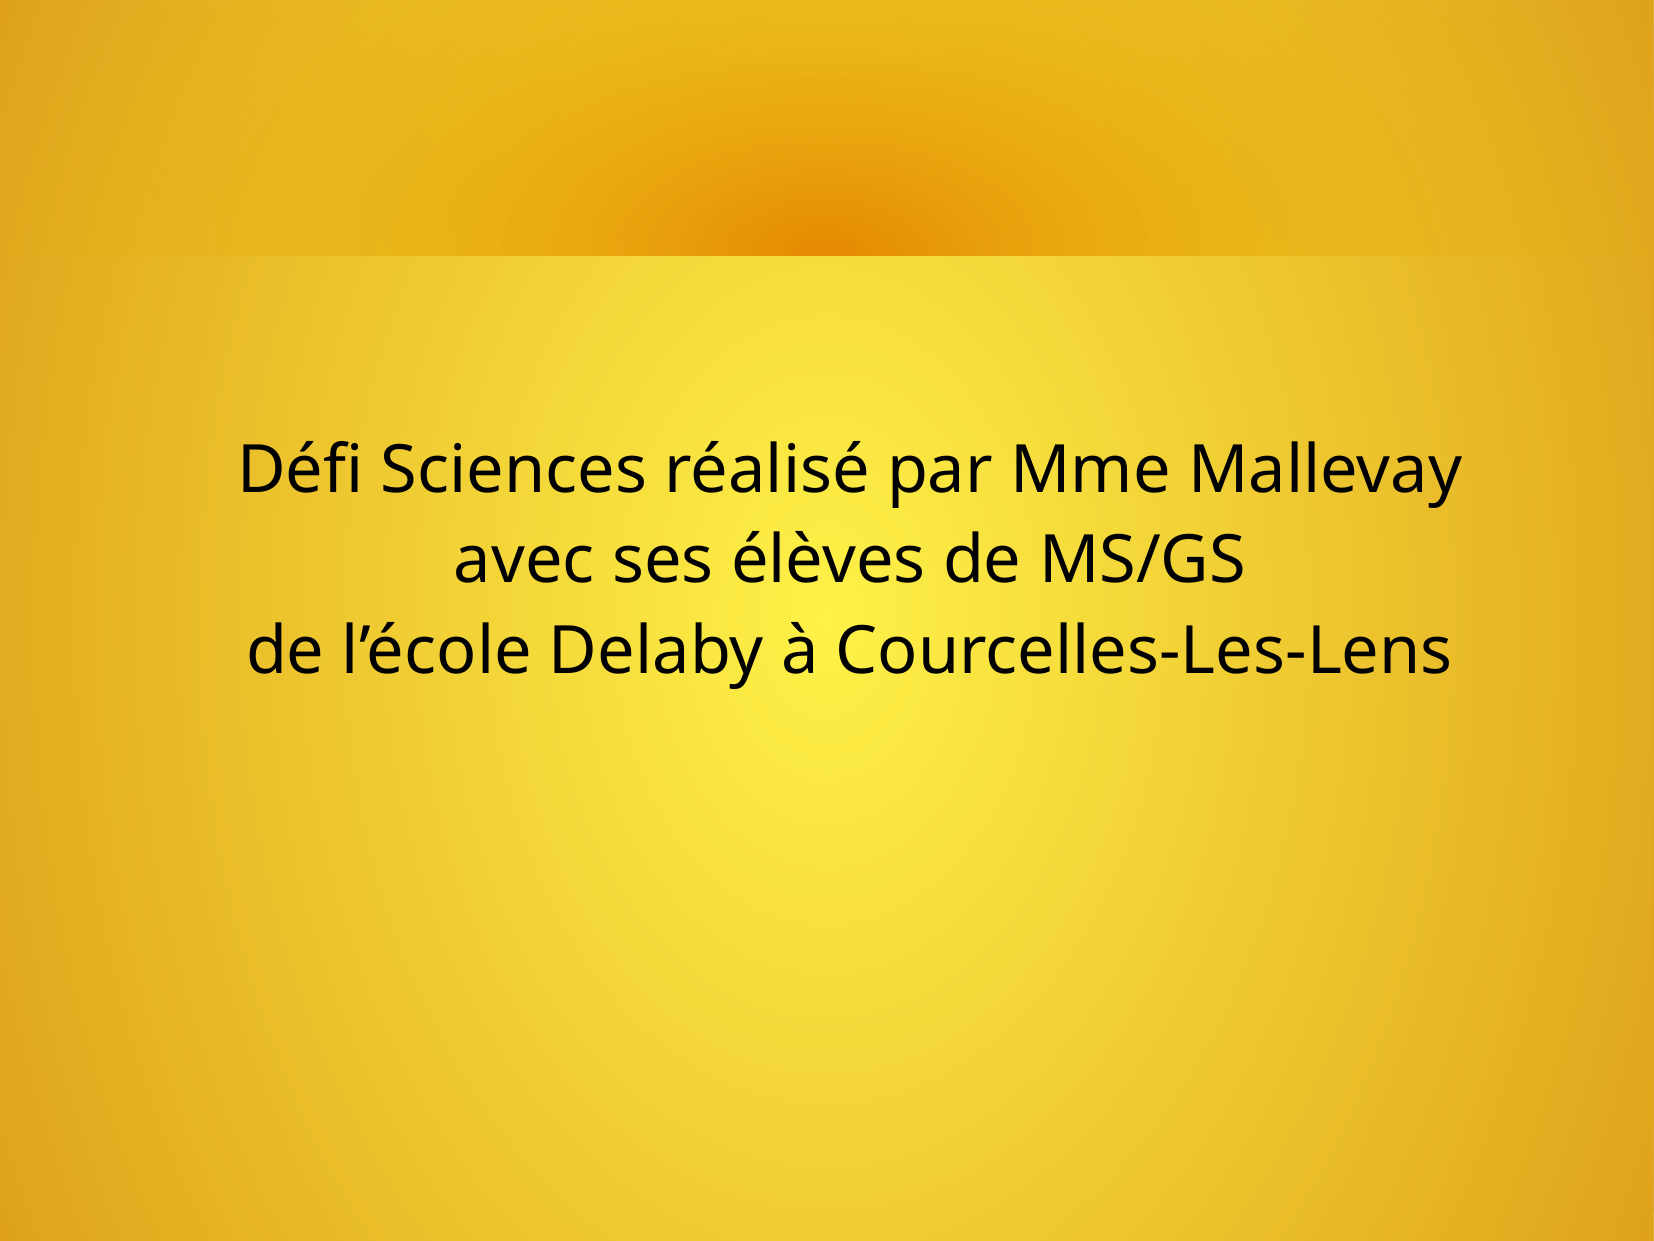

Défi Sciences réalisé par Mme Mallevay
avec ses élèves de MS/GS
de l’école Delaby à Courcelles-Les-Lens